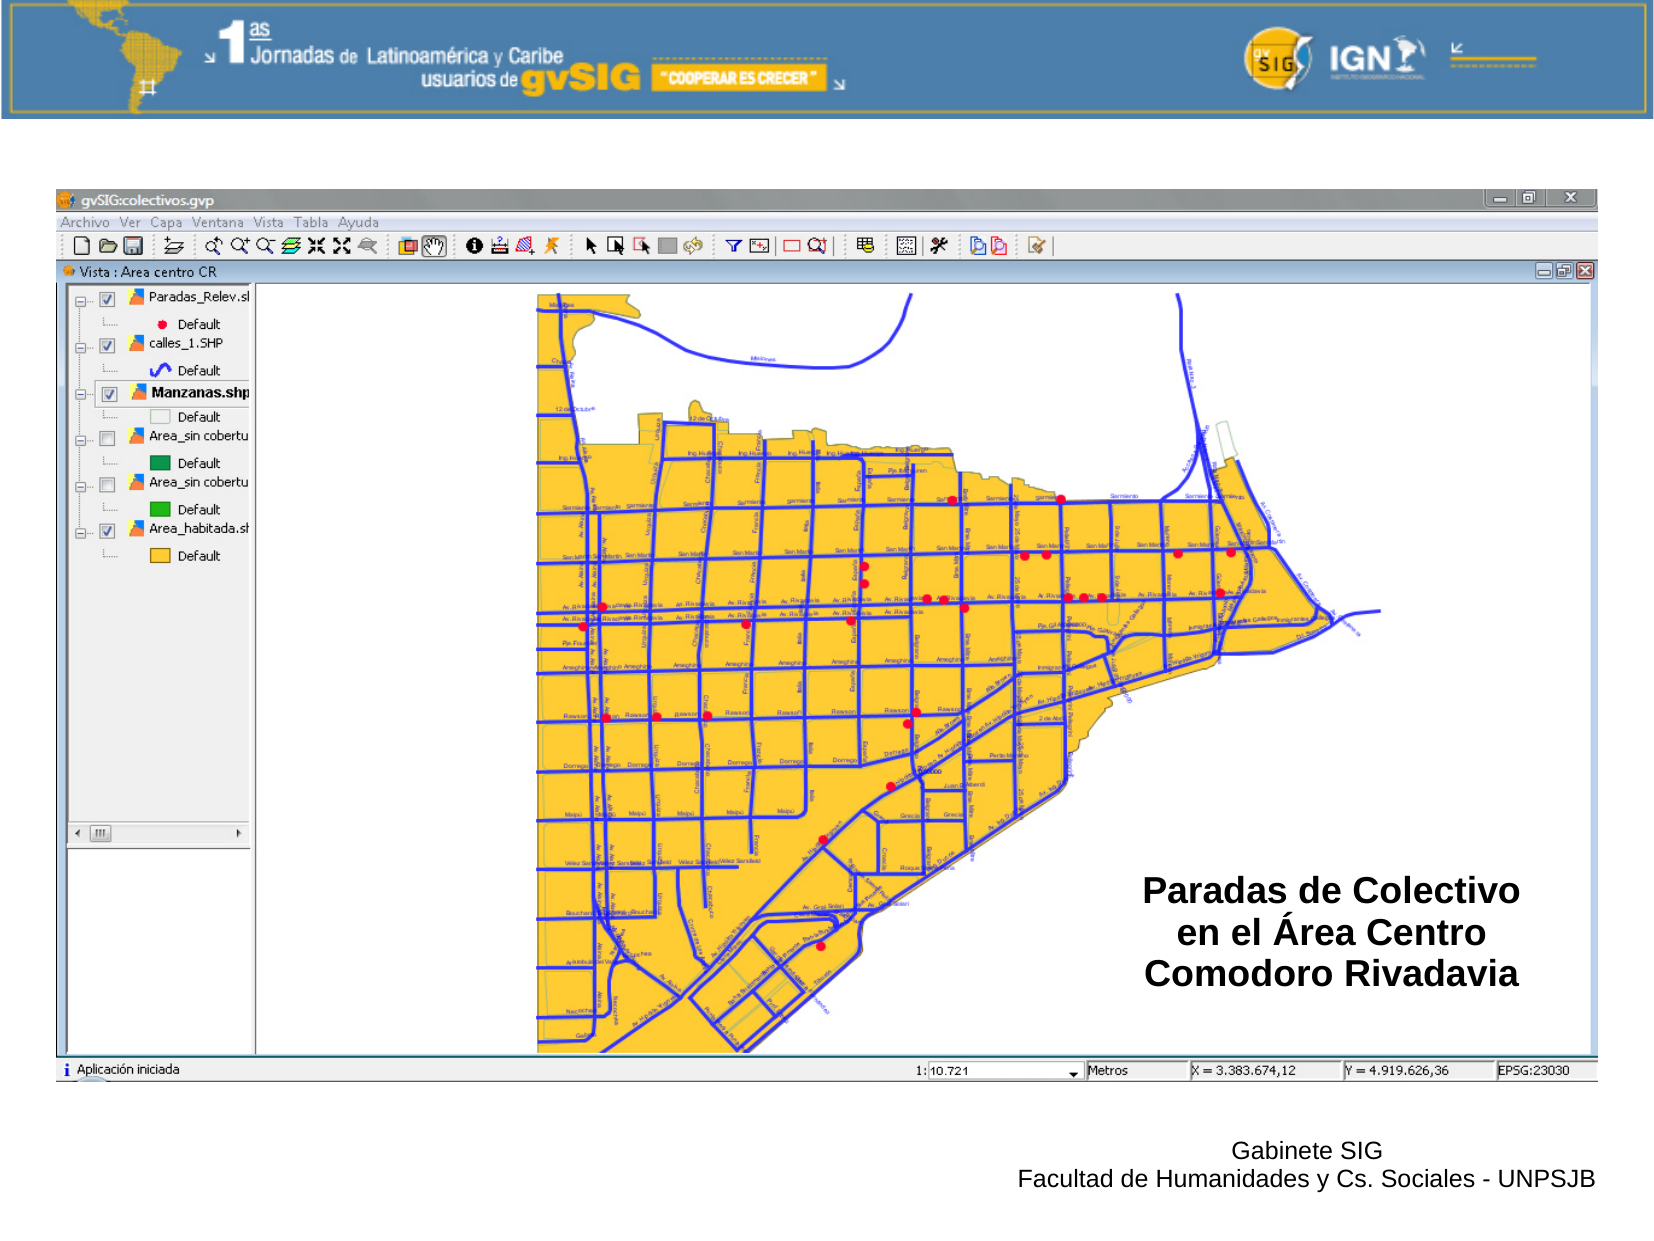

Paradas de Colectivo
en el Área Centro
Comodoro Rivadavia
Gabinete SIG
Facultad de Humanidades y Cs. Sociales - UNPSJB